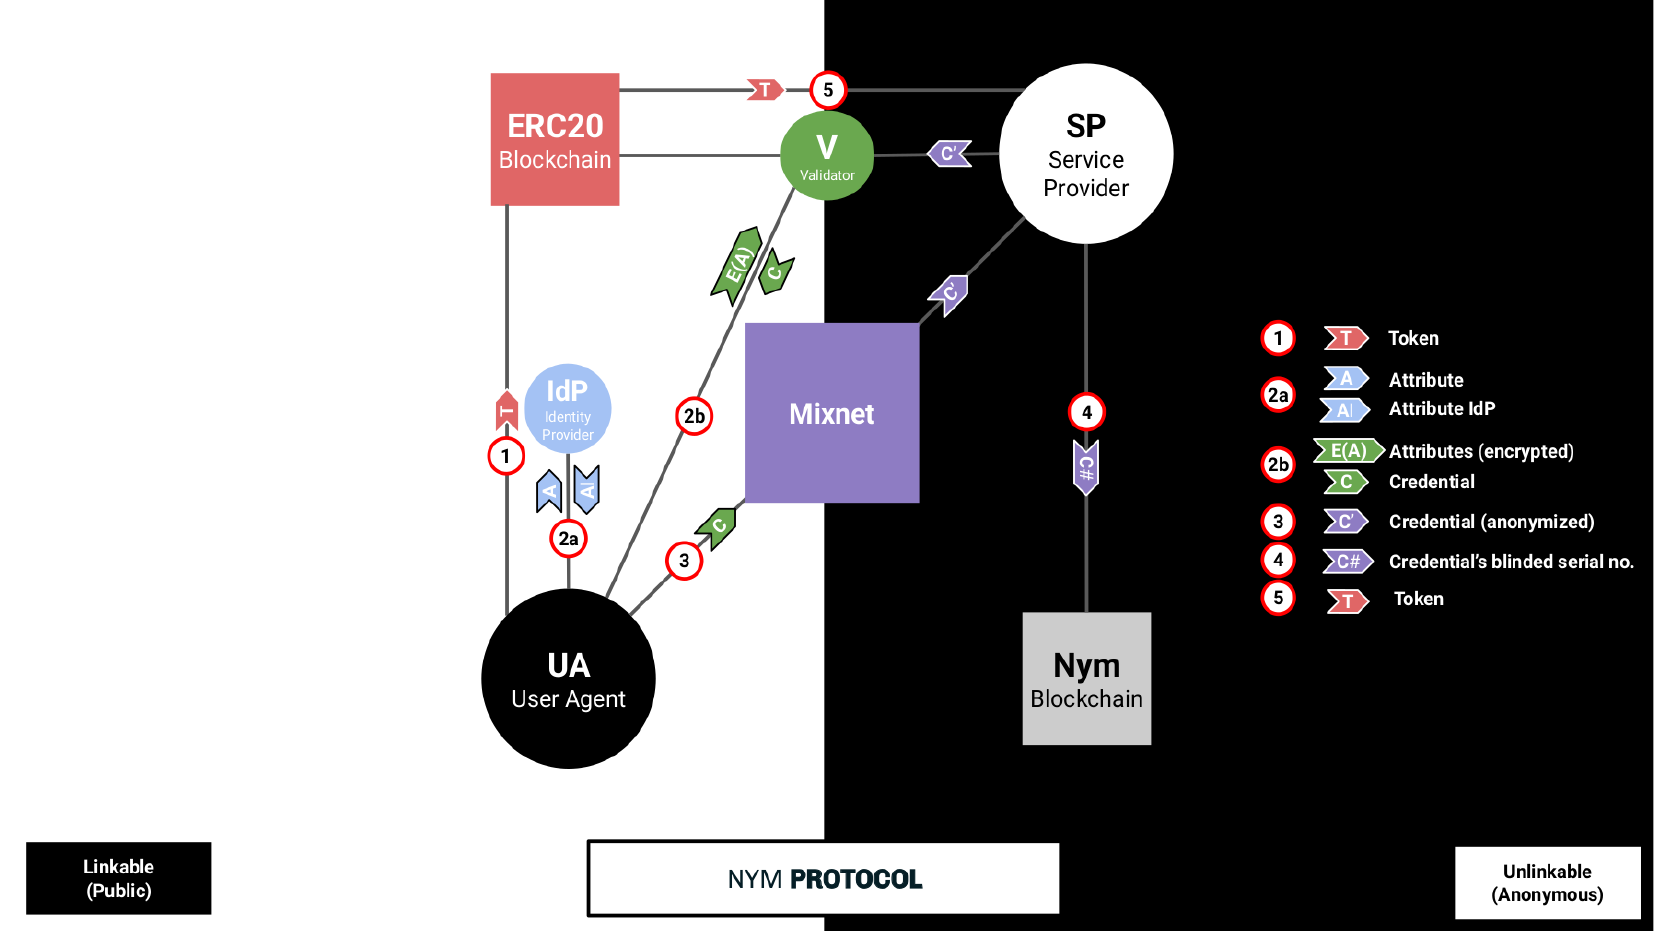

SP
Service Provider
5
ERC20 Blockchain
T
V
Validator
C’
E(A)
1
T
Token
C
C’
A
Attribute
2a
Mixnet
Attribute IdP
AI
# Nym Token Flow
IdP
Identity Provider
E(A)
Attributes
(encrypted)
2b
4
2b
T
C
Credential
1
3
C’
Credential
(anonymized)
C#
AI
A
4
C#
Credential’s
blinded serial no.
C
2a
3
5
Token
T
UA
User Agent
Nym
Blockchain